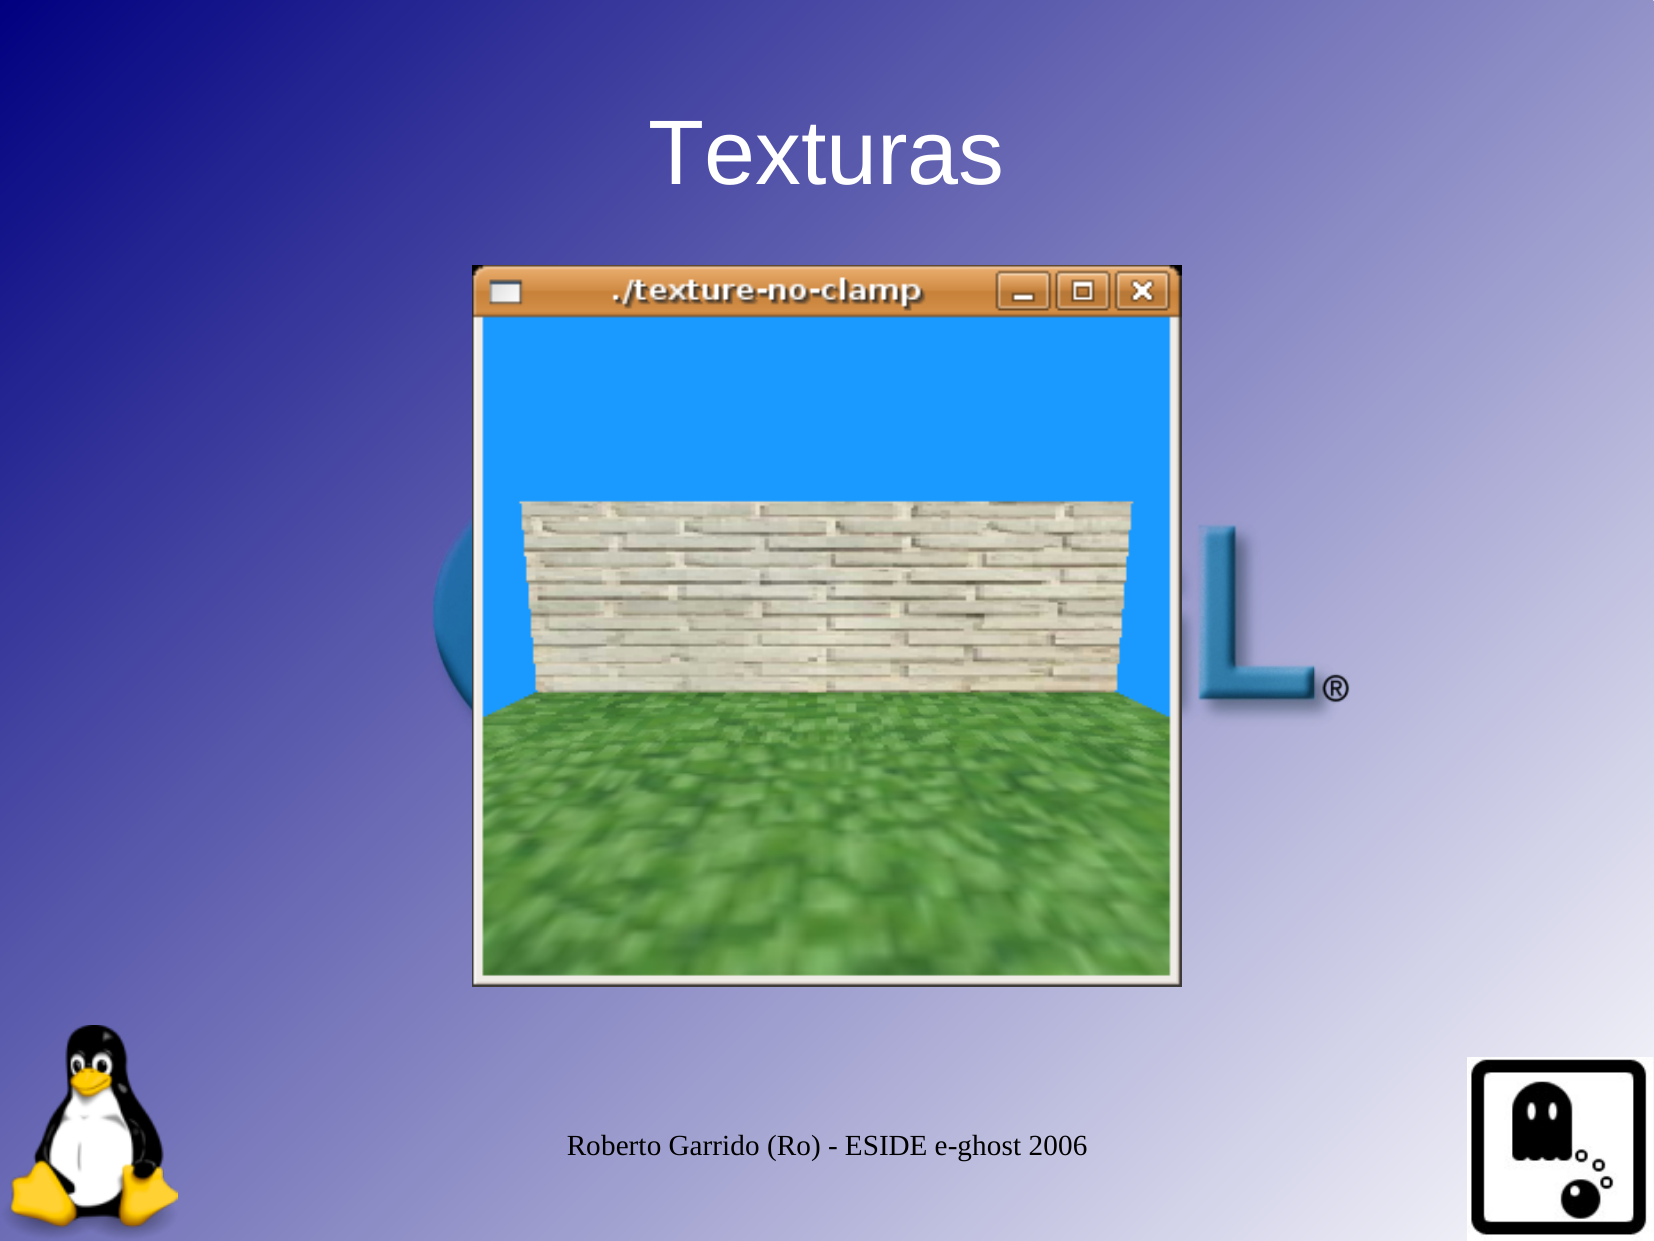

# Texturas
Roberto Garrido (Ro) - ESIDE e-ghost 2006